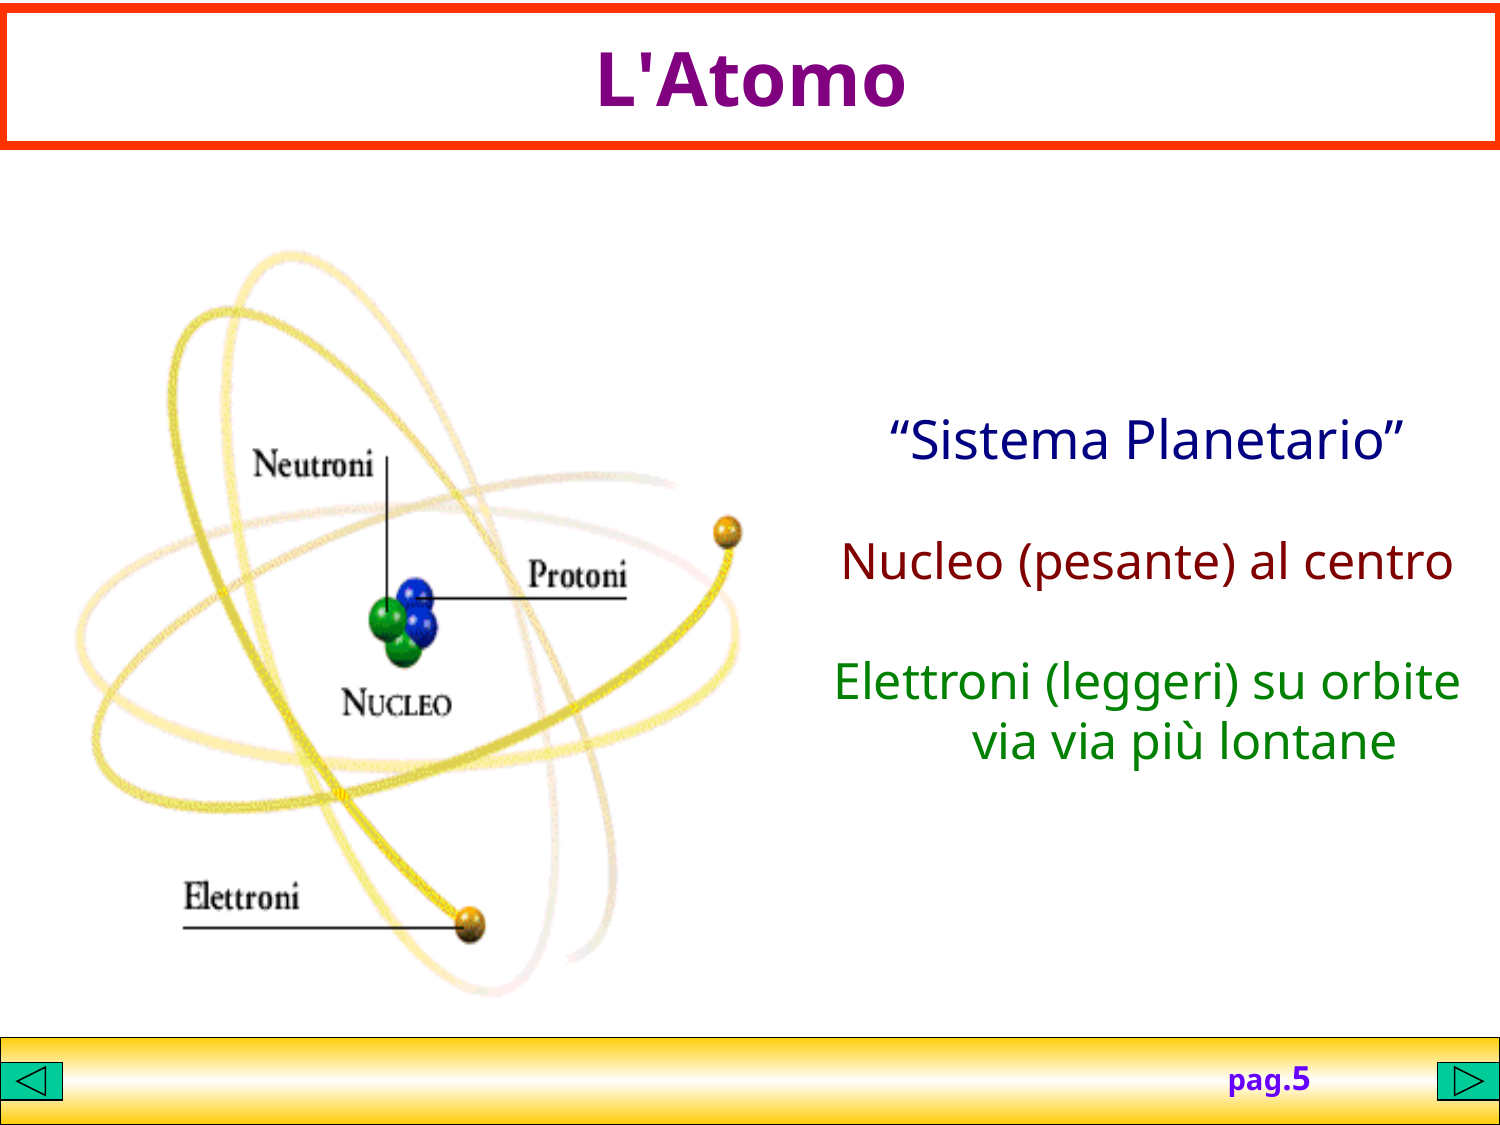

# L'Atomo
“Sistema Planetario”
Nucleo (pesante) al centro
Elettroni (leggeri) su orbite via via più lontane
5